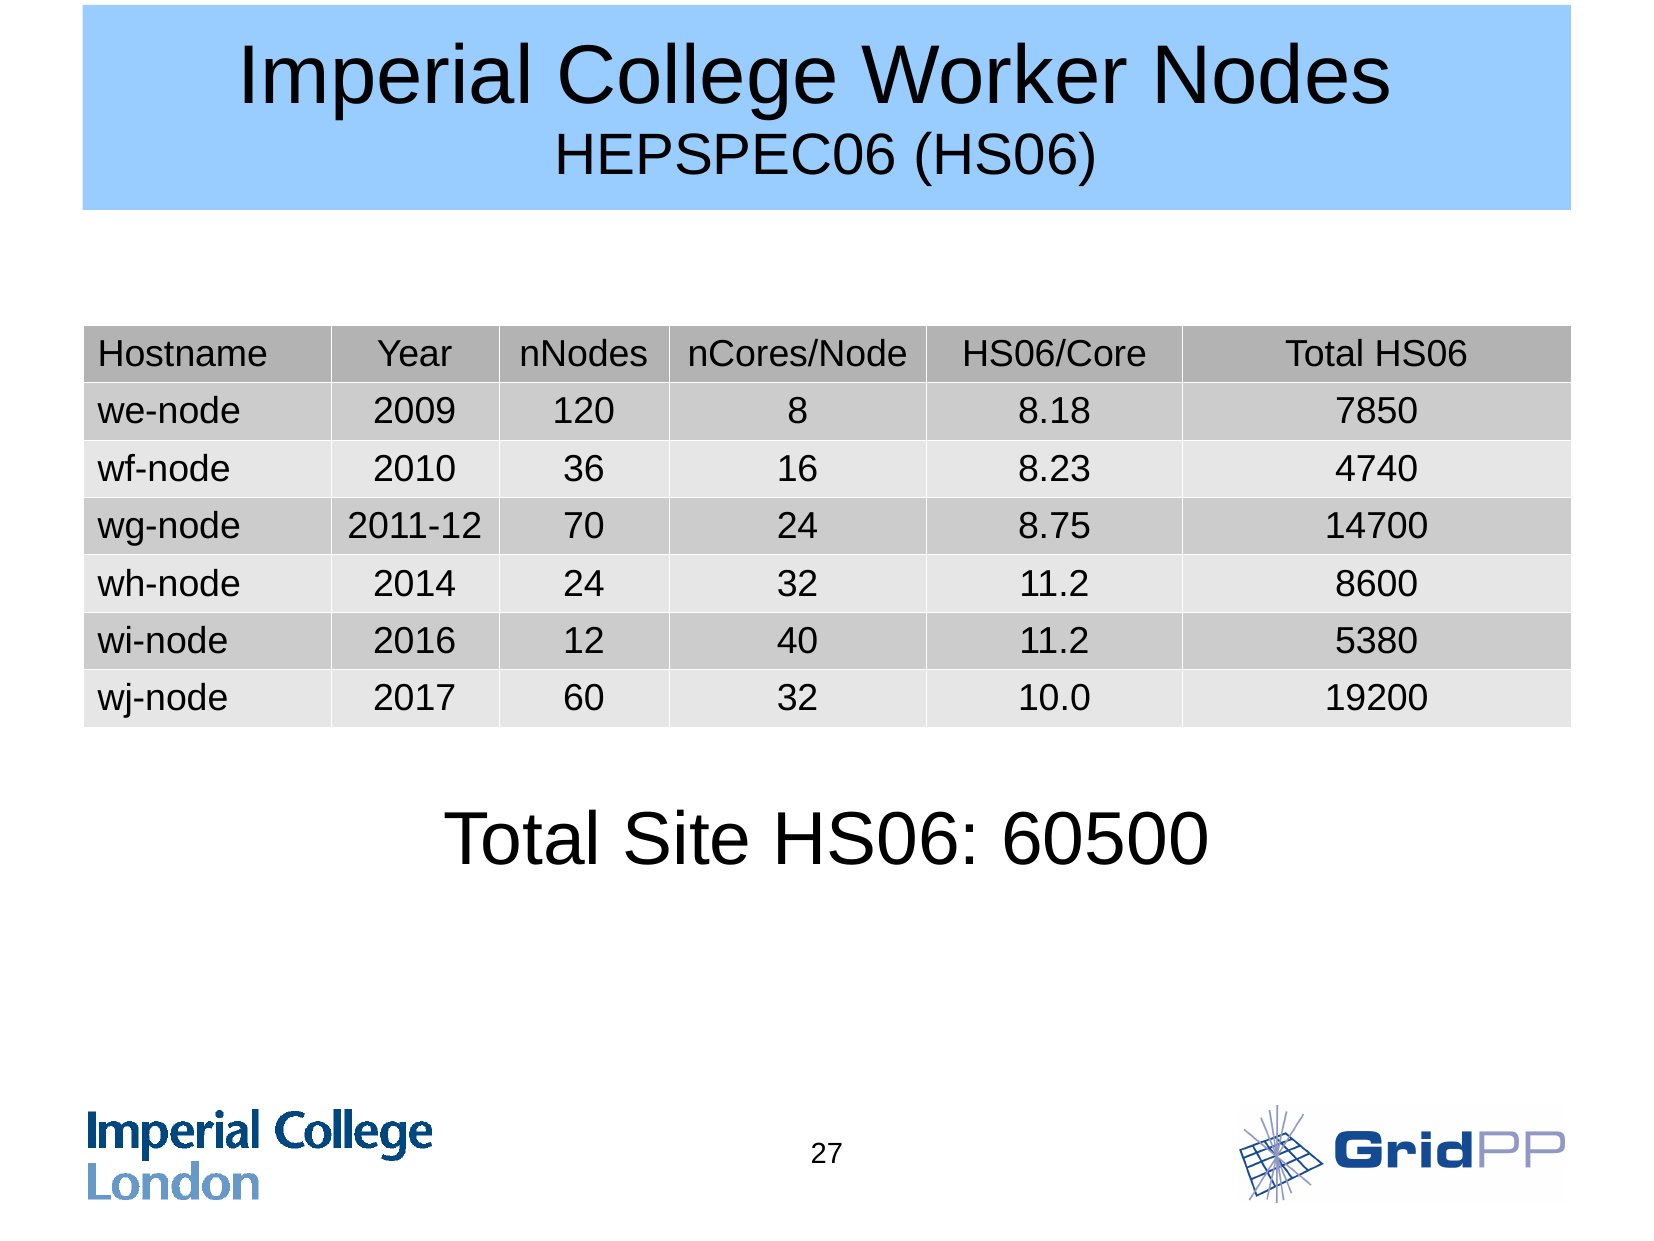

# Imperial College Worker Nodes HEPSPEC06 (HS06)
| Hostname | Year | nNodes | nCores/Node | HS06/Core | Total HS06 |
| --- | --- | --- | --- | --- | --- |
| we-node | 2009 | 120 | 8 | 8.18 | 7850 |
| wf-node | 2010 | 36 | 16 | 8.23 | 4740 |
| wg-node | 2011-12 | 70 | 24 | 8.75 | 14700 |
| wh-node | 2014 | 24 | 32 | 11.2 | 8600 |
| wi-node | 2016 | 12 | 40 | 11.2 | 5380 |
| wj-node | 2017 | 60 | 32 | 10.0 | 19200 |
Total Site HS06: 60500